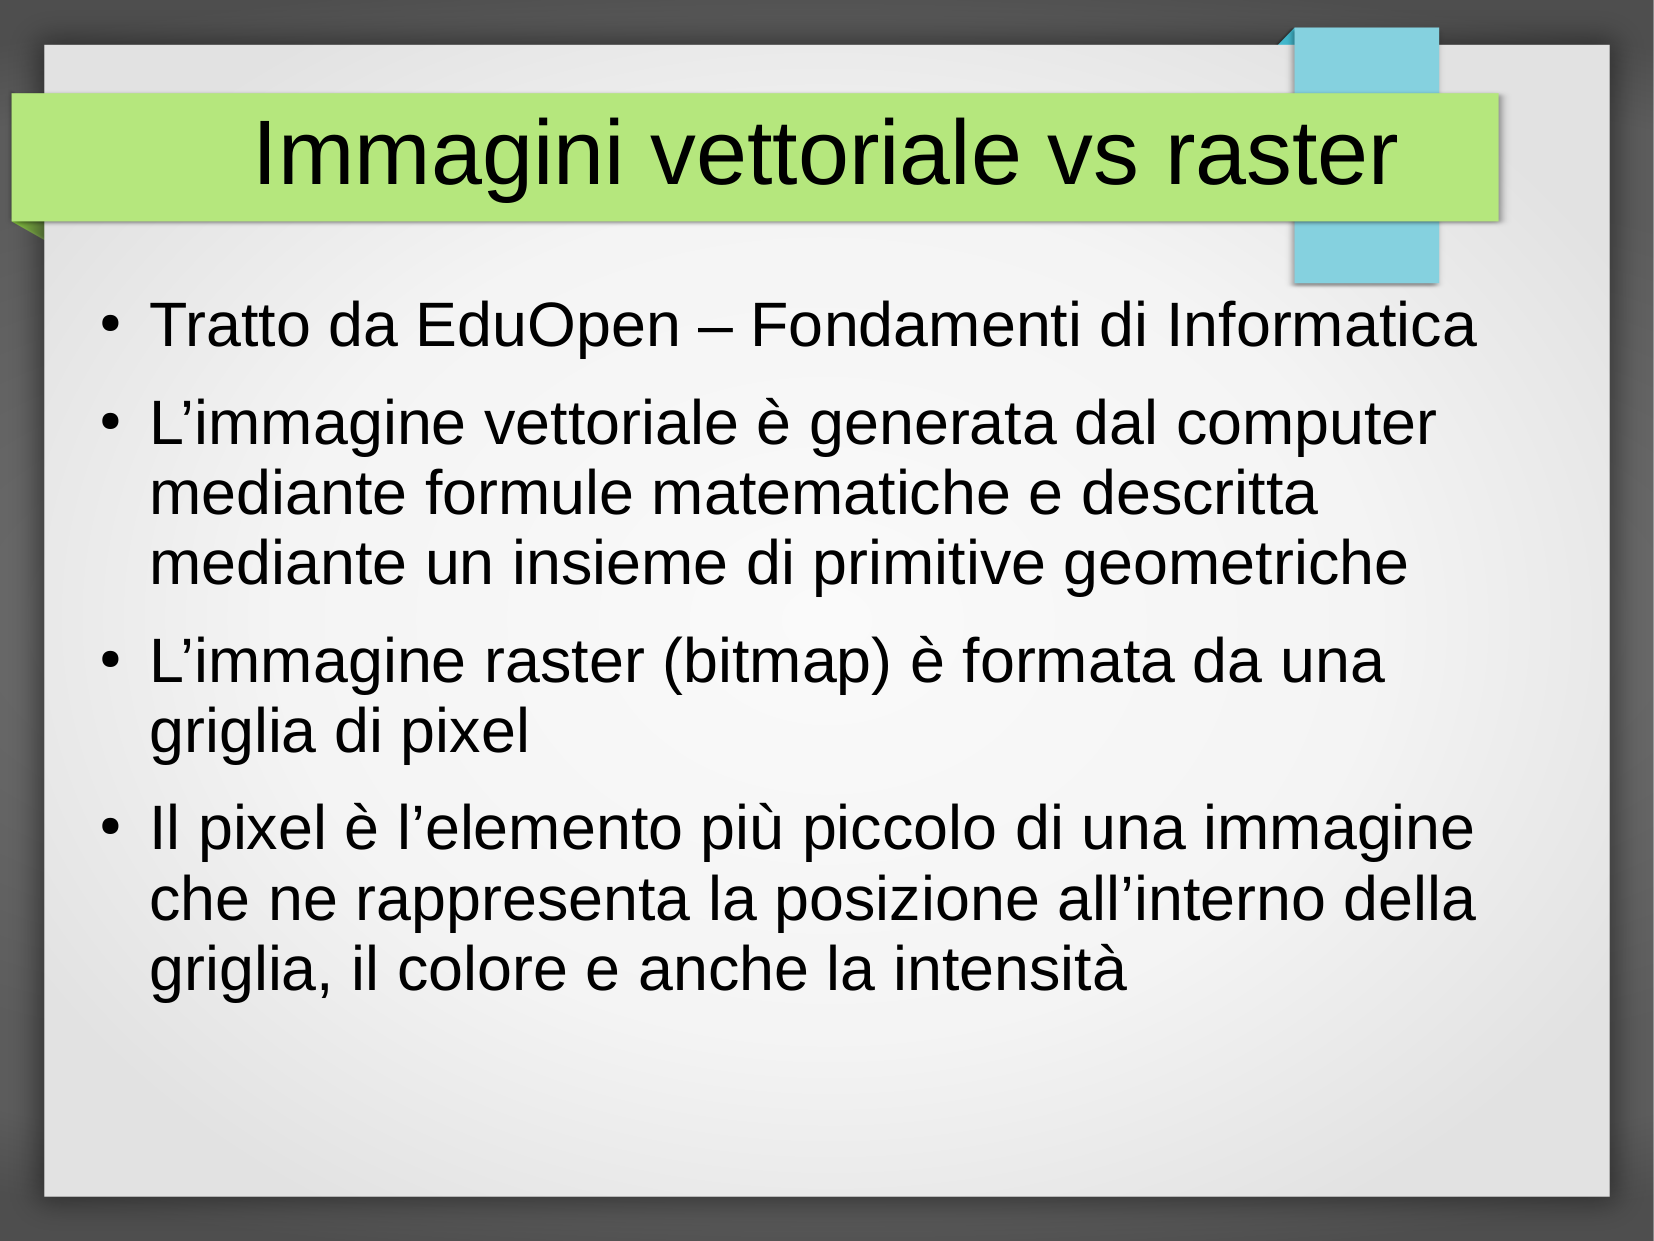

# Immagini vettoriale vs raster
Tratto da EduOpen – Fondamenti di Informatica
L’immagine vettoriale è generata dal computer mediante formule matematiche e descritta mediante un insieme di primitive geometriche
L’immagine raster (bitmap) è formata da una griglia di pixel
Il pixel è l’elemento più piccolo di una immagine che ne rappresenta la posizione all’interno della griglia, il colore e anche la intensità